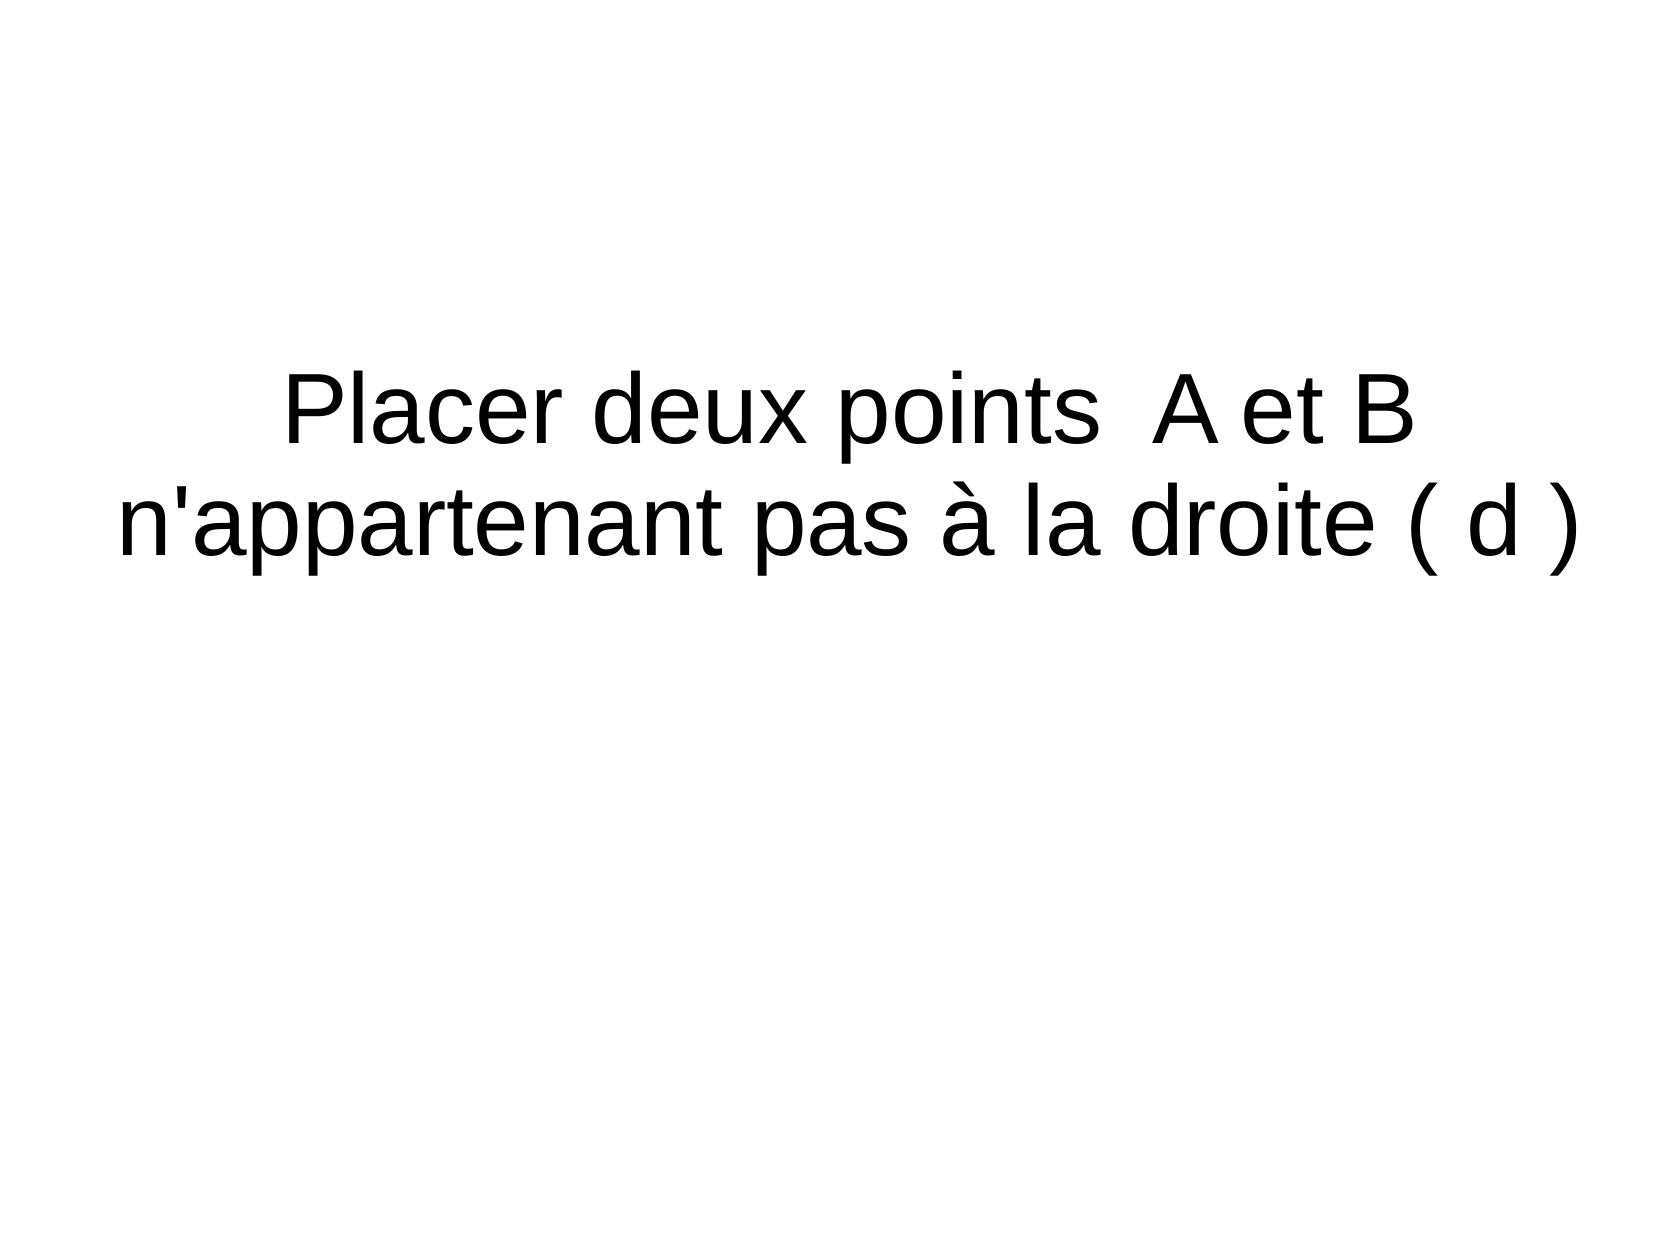

# Placer deux points A et B
n'appartenant pas à la droite ( d )